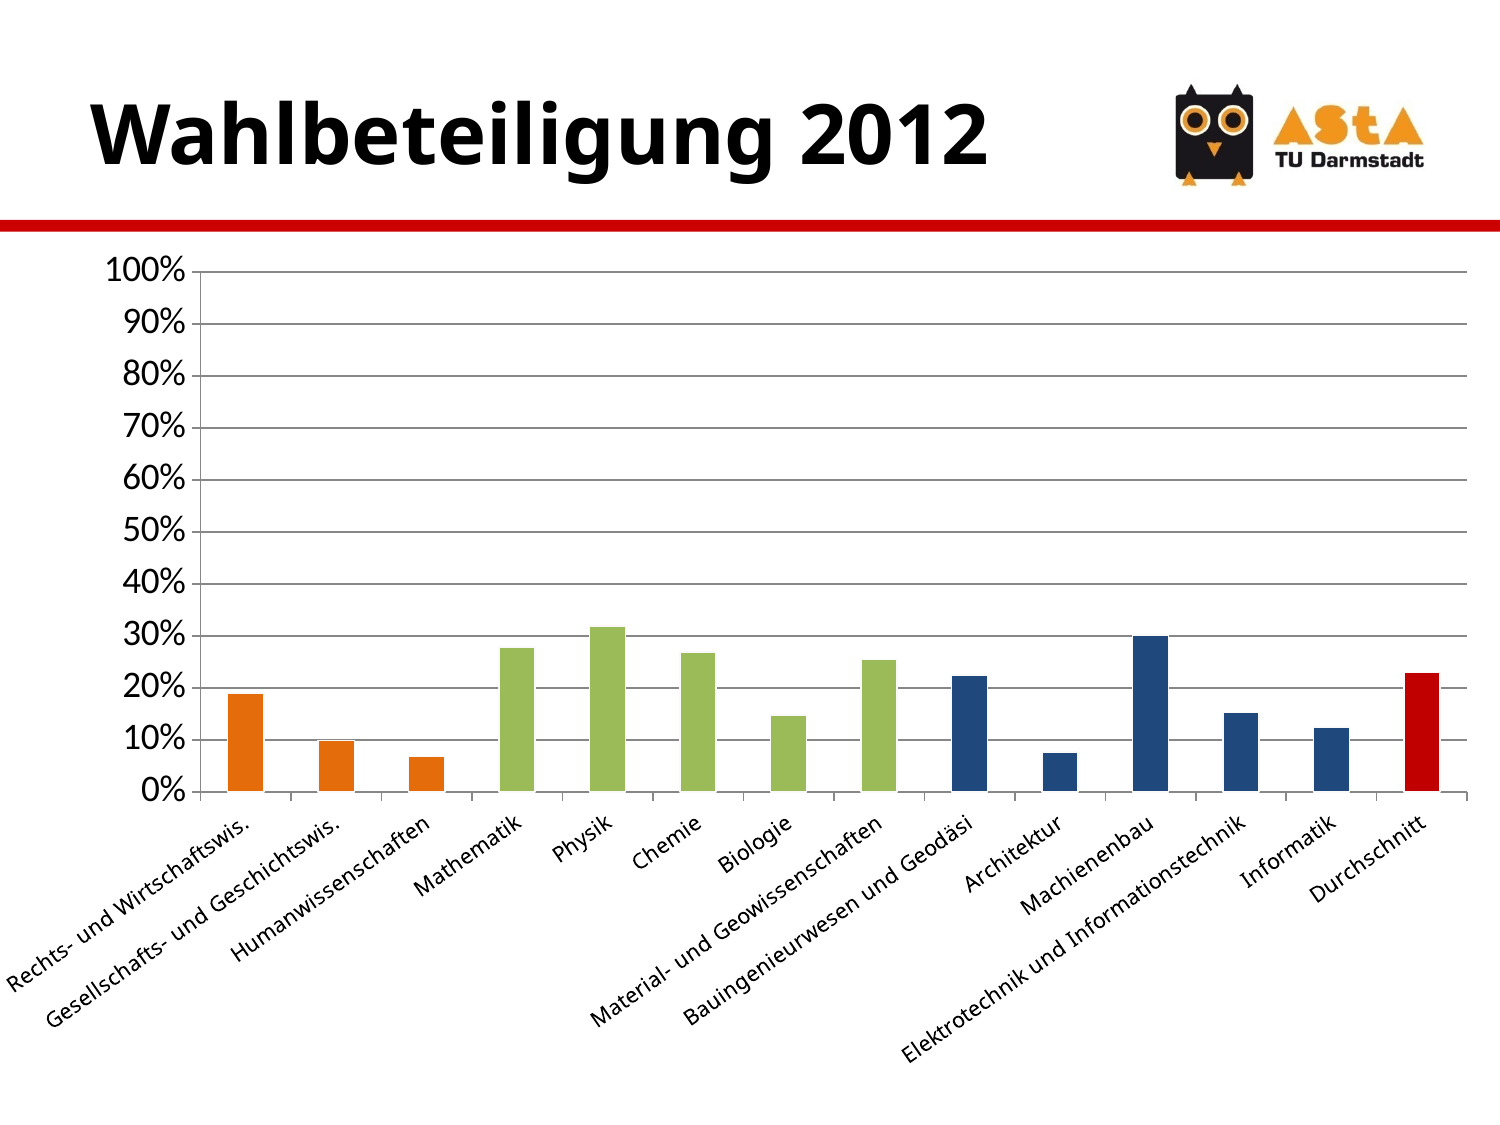

# Wahlbeteiligung 2012
### Chart
| Category | |
|---|---|
| Rechts- und Wirtschaftswis. | 0.19 |
| Gesellschafts- und Geschichtswis. | 0.099 |
| Humanwissenschaften | 0.068 |
| Mathematik | 0.279 |
| Physik | 0.319 |
| Chemie | 0.269 |
| Biologie | 0.148 |
| Material- und Geowissenschaften | 0.255 |
| Bauingenieurwesen und Geodäsi | 0.225 |
| Architektur | 0.077 |
| Machienenbau | 0.302 |
| Elektrotechnik und Informationstechnik | 0.153 |
| Informatik | 0.125 |
| Durchschnitt | 0.23 |